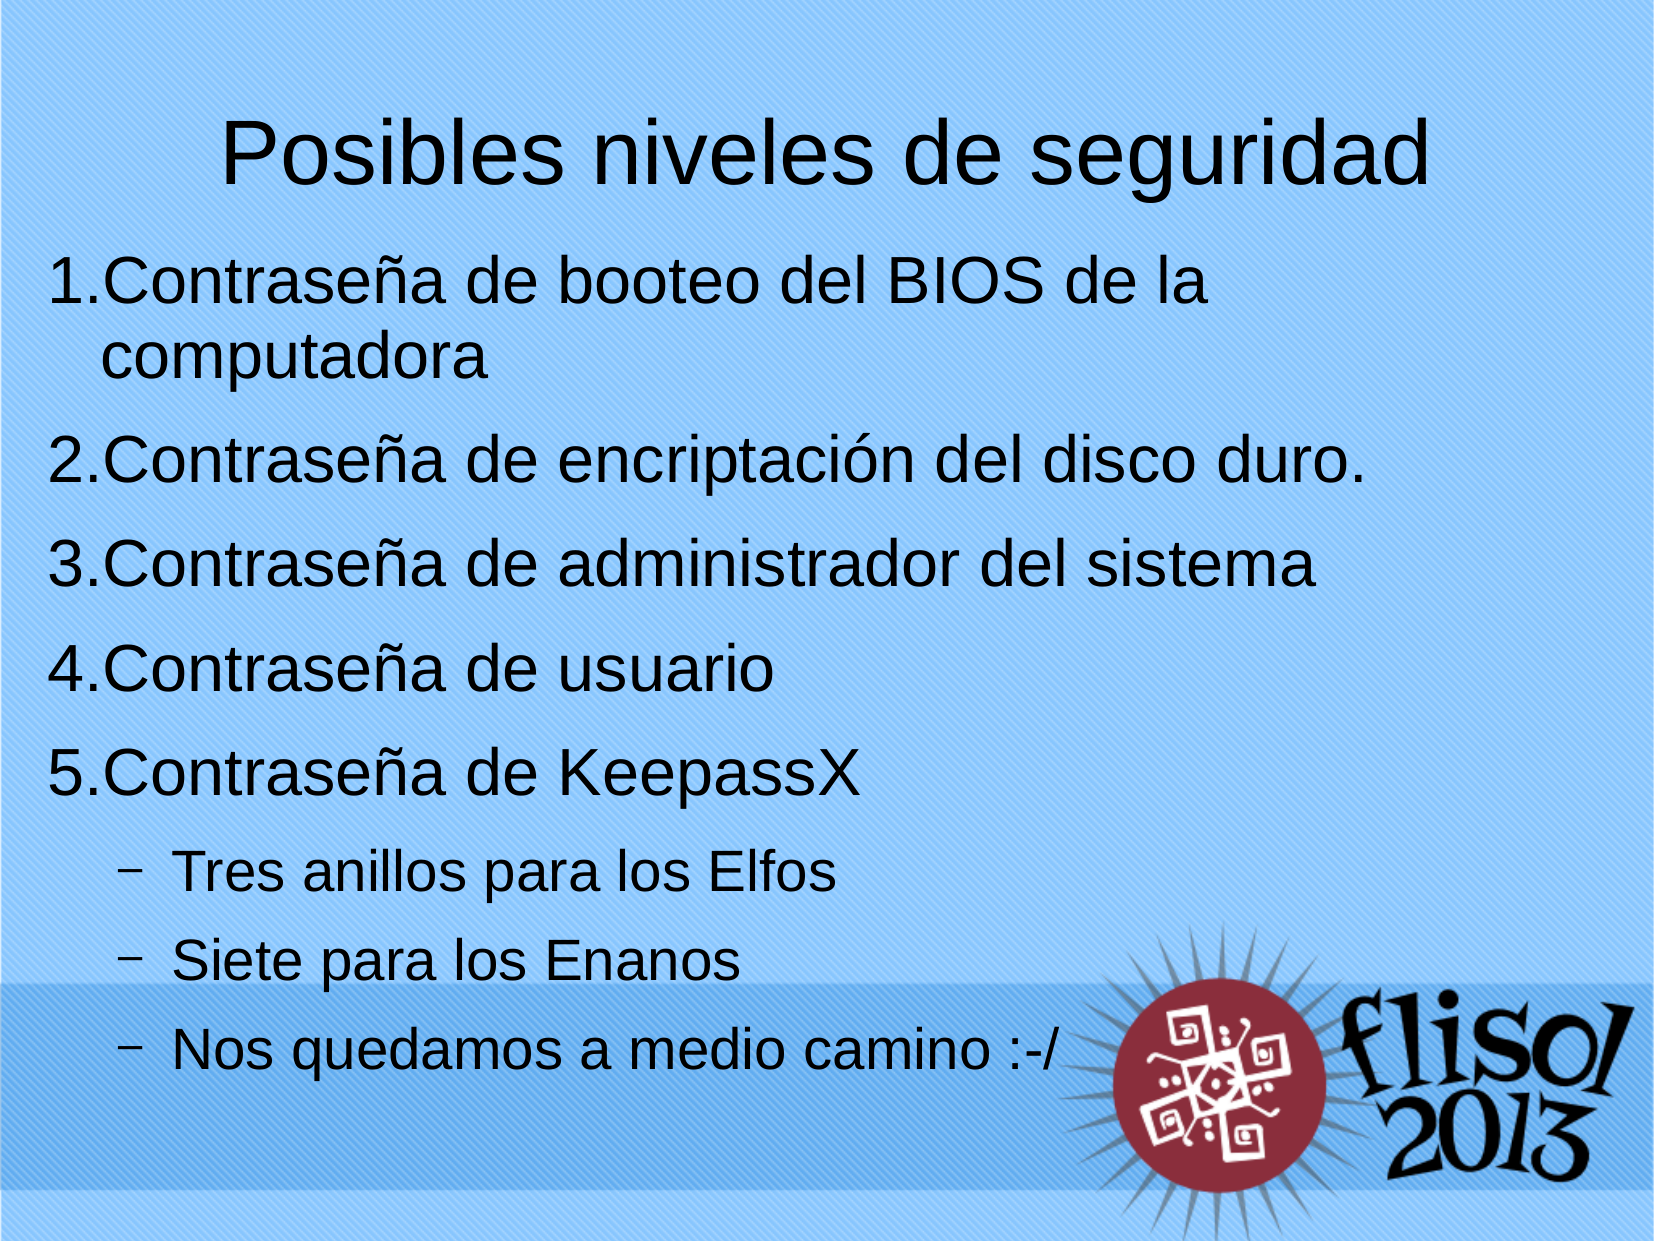

# Posibles niveles de seguridad
Contraseña de booteo del BIOS de la computadora
Contraseña de encriptación del disco duro.
Contraseña de administrador del sistema
Contraseña de usuario
Contraseña de KeepassX
Tres anillos para los Elfos
Siete para los Enanos
Nos quedamos a medio camino :-/